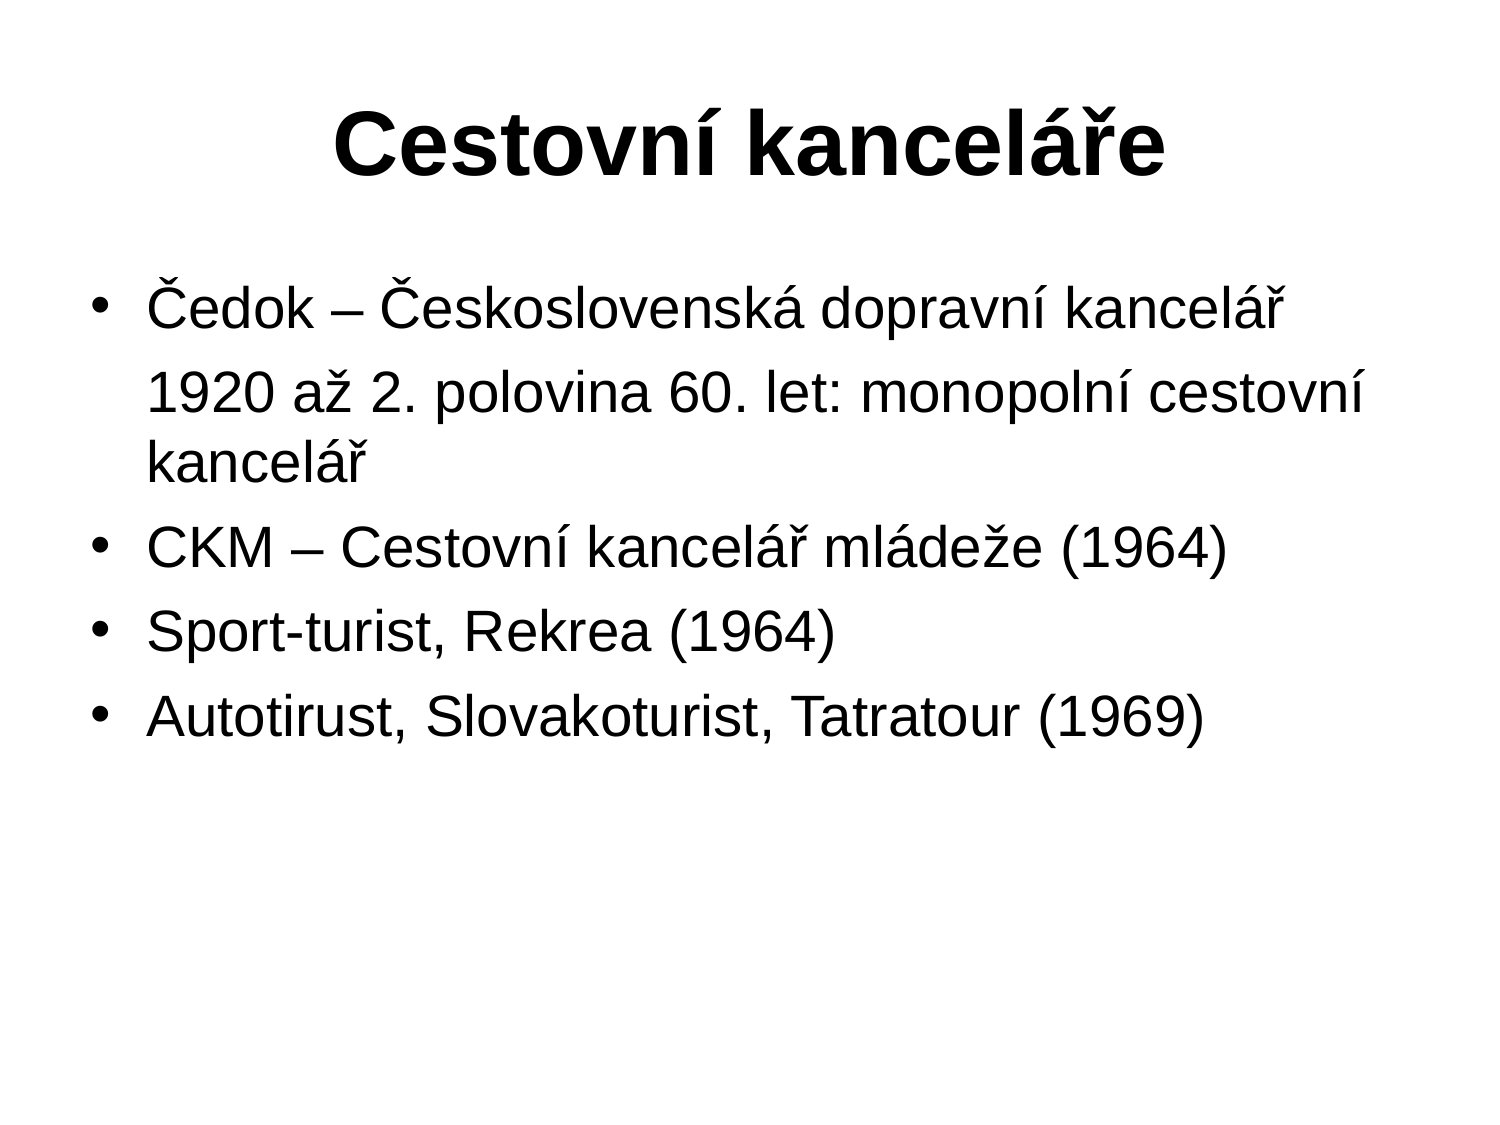

# Cestovní kanceláře
Čedok – Československá dopravní kancelář
	1920 až 2. polovina 60. let: monopolní cestovní kancelář
CKM – Cestovní kancelář mládeže (1964)
Sport-turist, Rekrea (1964)
Autotirust, Slovakoturist, Tatratour (1969)